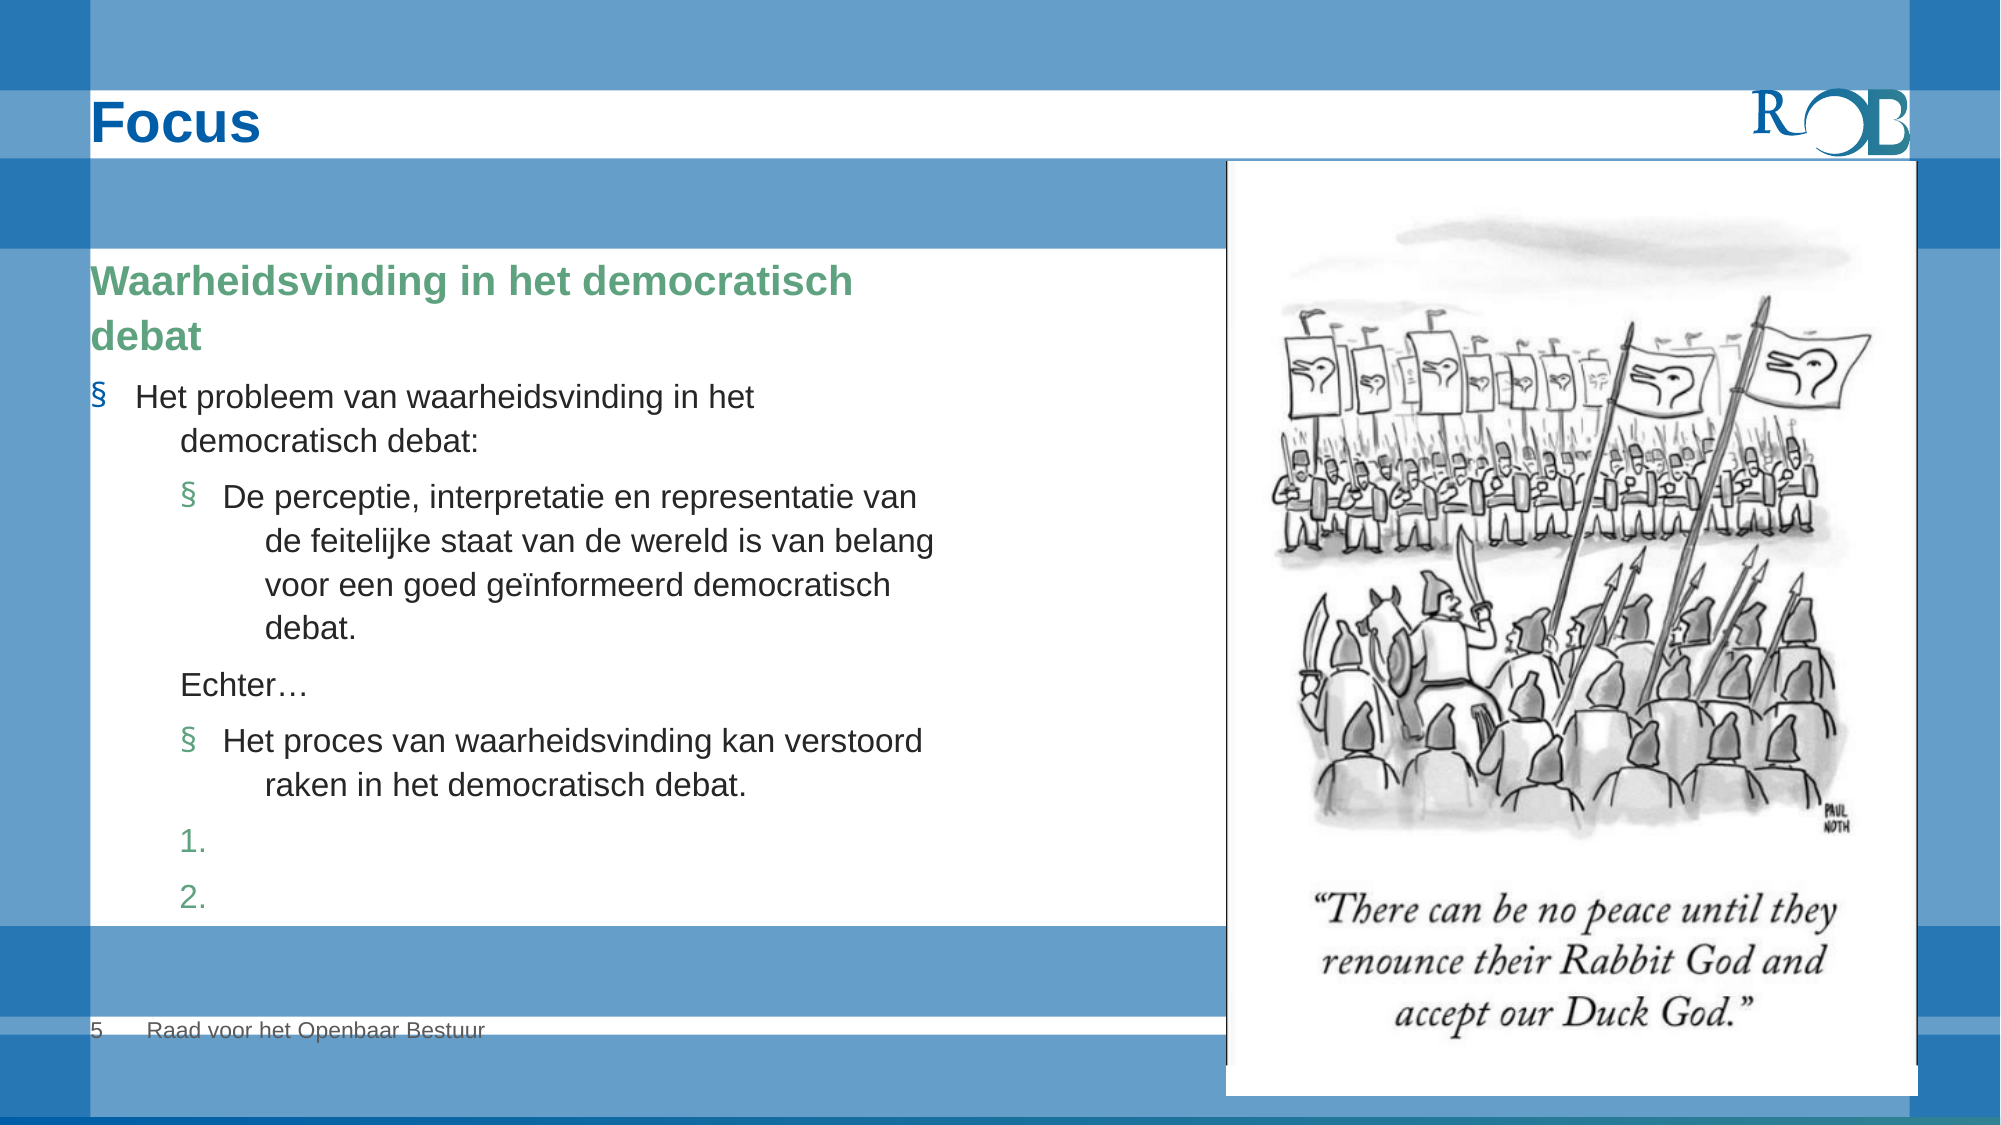

# Focus
Waarheidsvinding in het democratisch debat
Het probleem van waarheidsvinding in het democratisch debat:
De perceptie, interpretatie en representatie van de feitelijke staat van de wereld is van belang voor een goed geïnformeerd democratisch debat.
Echter…
Het proces van waarheidsvinding kan verstoord raken in het democratisch debat.
Raad voor het Openbaar Bestuur